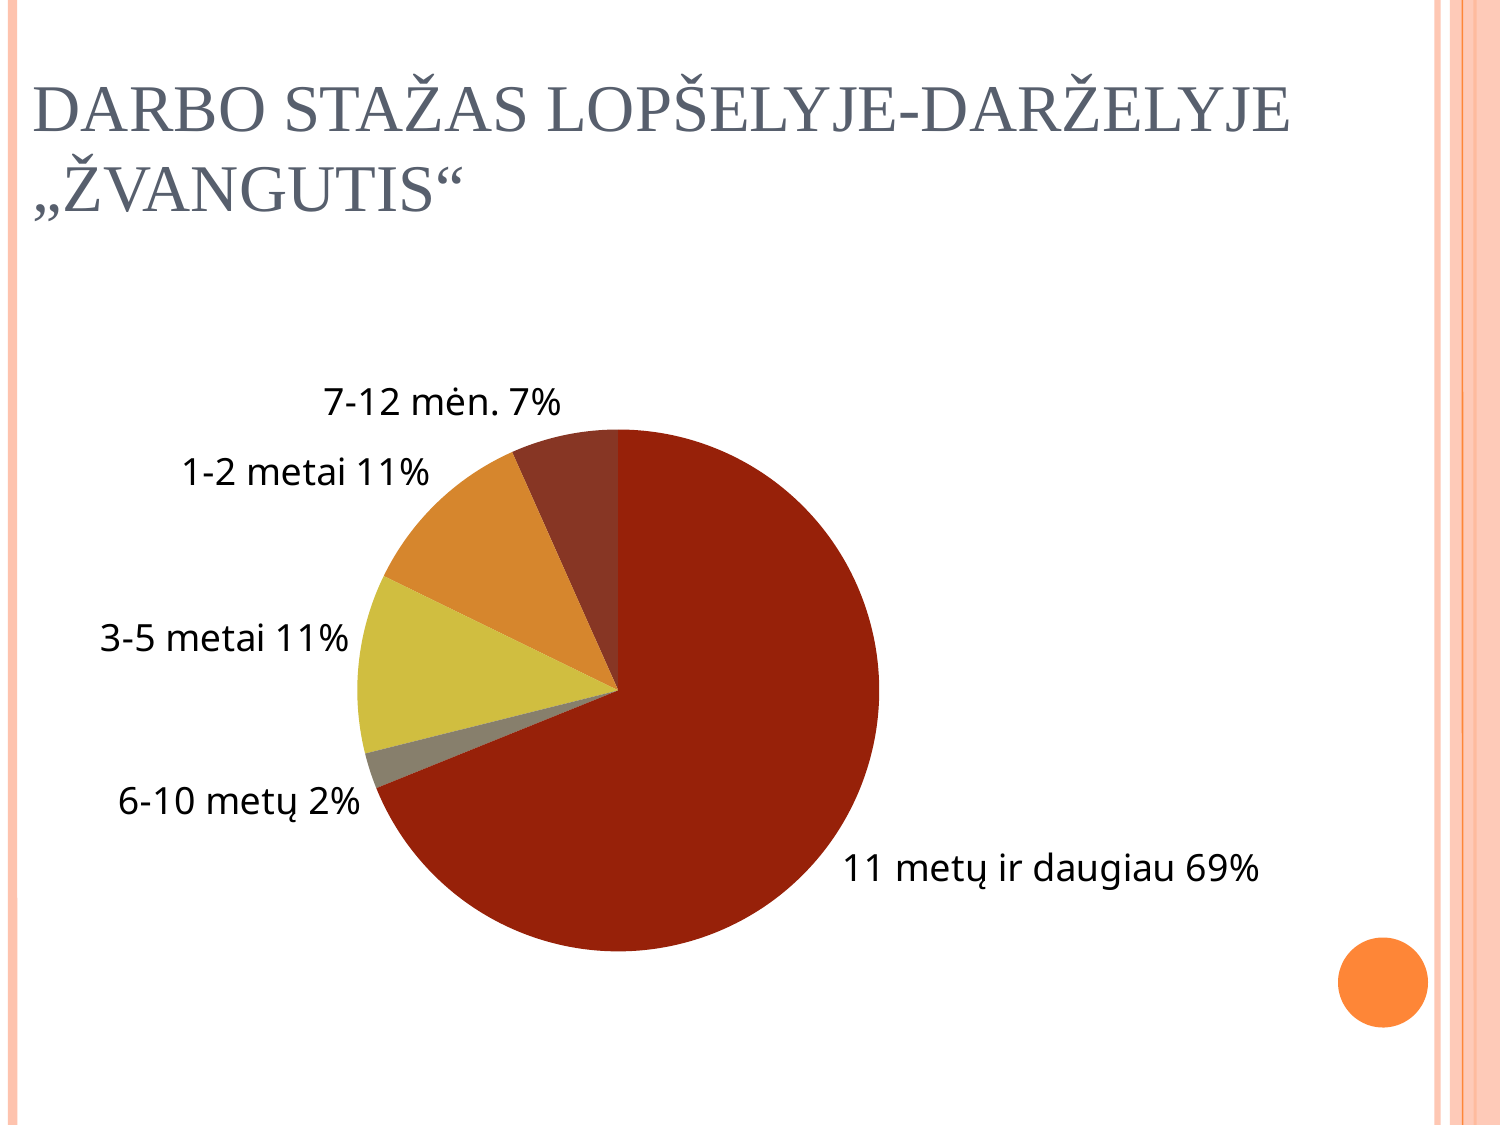

# Darbo stažas lopšelyje-darželyje „Žvangutis“
### Chart
| Category | Pardavimas |
|---|---|
| 7-12 mėn. | 3.0 |
| 1-2 metai | 5.0 |
| 3-5 metai | 5.0 |
| 6-10 metų | 1.0 |
| 11 metų ir daugiau | 31.0 |